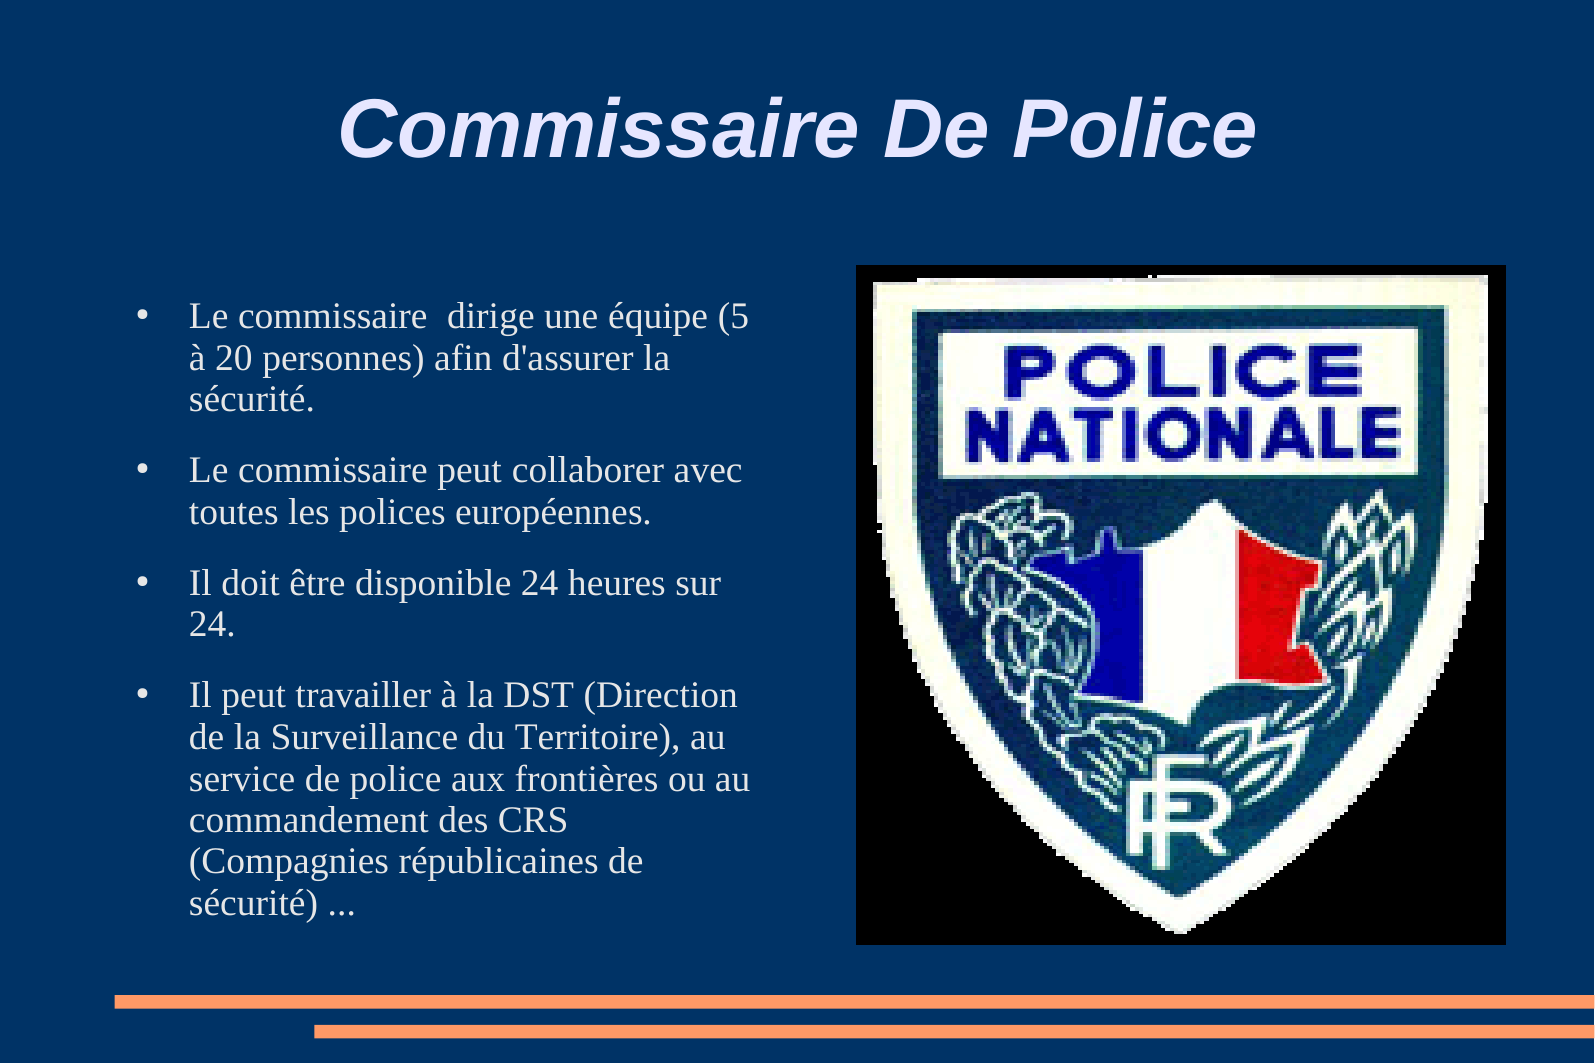

# Commissaire De Police
Le commissaire dirige une équipe (5 à 20 personnes) afin d'assurer la sécurité.
Le commissaire peut collaborer avec toutes les polices européennes.
Il doit être disponible 24 heures sur 24.
Il peut travailler à la DST (Direction de la Surveillance du Territoire), au service de police aux frontières ou au commandement des CRS (Compagnies républicaines de sécurité) ...